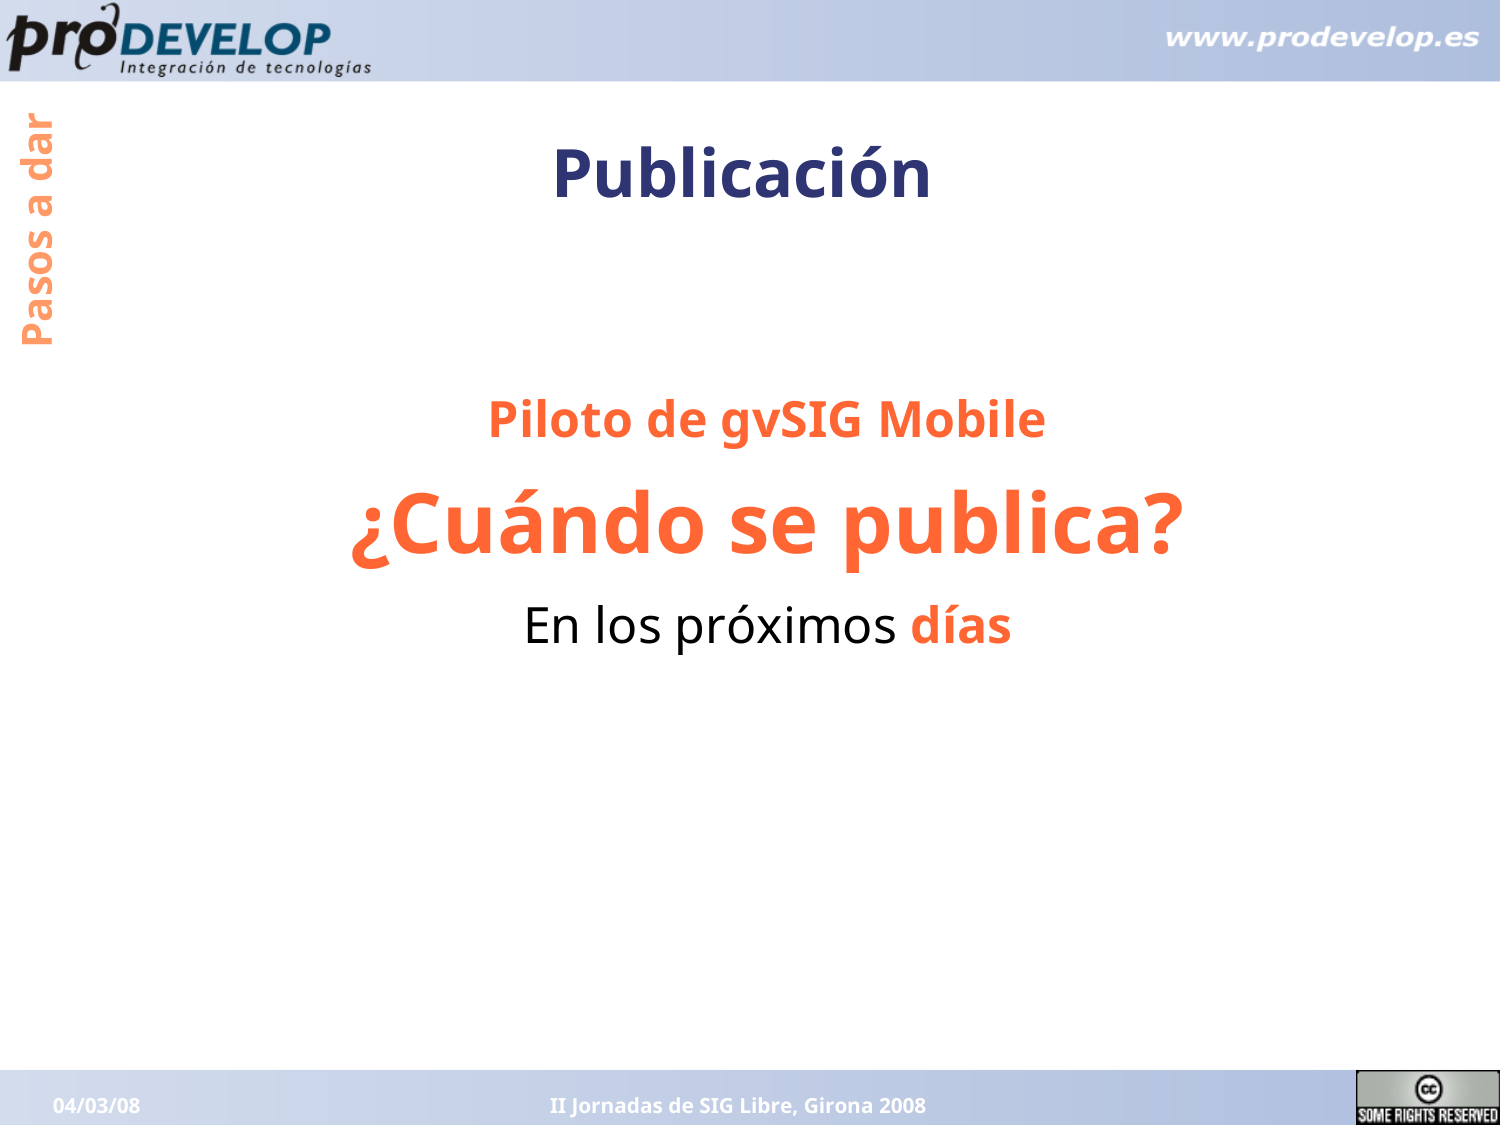

# Publicación
Pasos a dar
Piloto de gvSIG Mobile
¿Cuándo se publica?
En los próximos días
25/10/2006
20
Plan Difusión Interna gvSIG v. 2.0